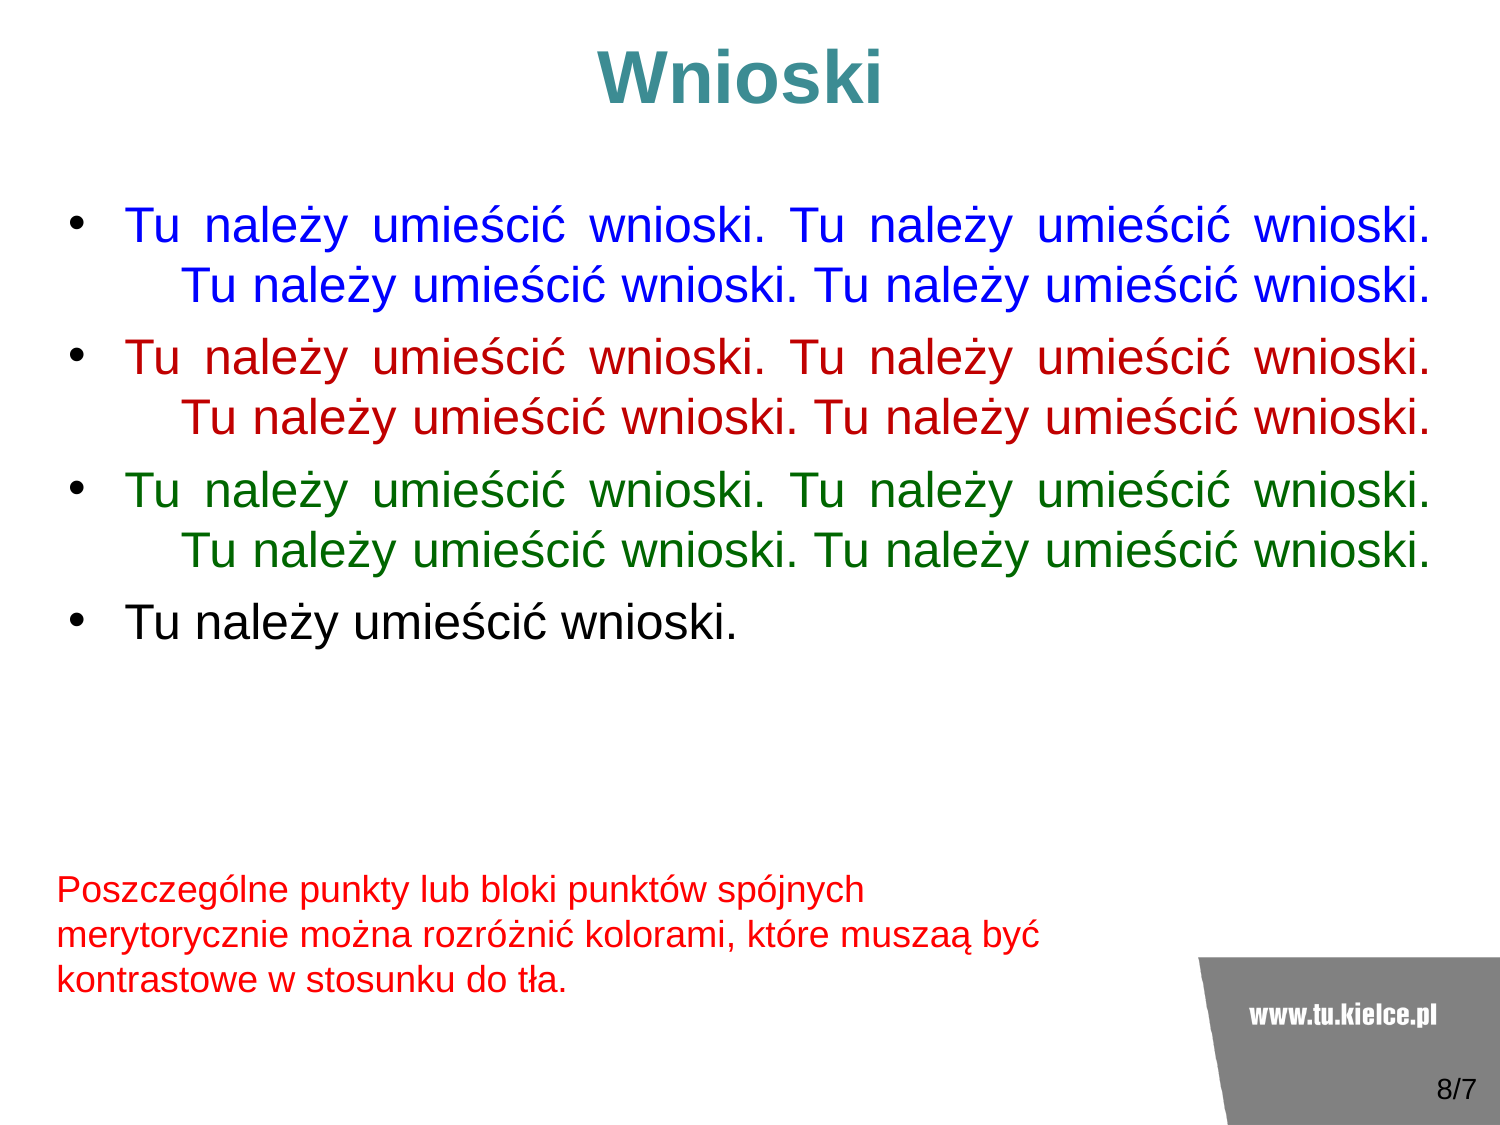

Wnioski
Tu należy umieścić wnioski. Tu należy umieścić wnioski. Tu należy umieścić wnioski. Tu należy umieścić wnioski.
Tu należy umieścić wnioski. Tu należy umieścić wnioski. Tu należy umieścić wnioski. Tu należy umieścić wnioski.
Tu należy umieścić wnioski. Tu należy umieścić wnioski. Tu należy umieścić wnioski. Tu należy umieścić wnioski.
Tu należy umieścić wnioski.
Poszczególne punkty lub bloki punktów spójnych merytorycznie można rozróżnić kolorami, które muszaą być kontrastowe w stosunku do tła.